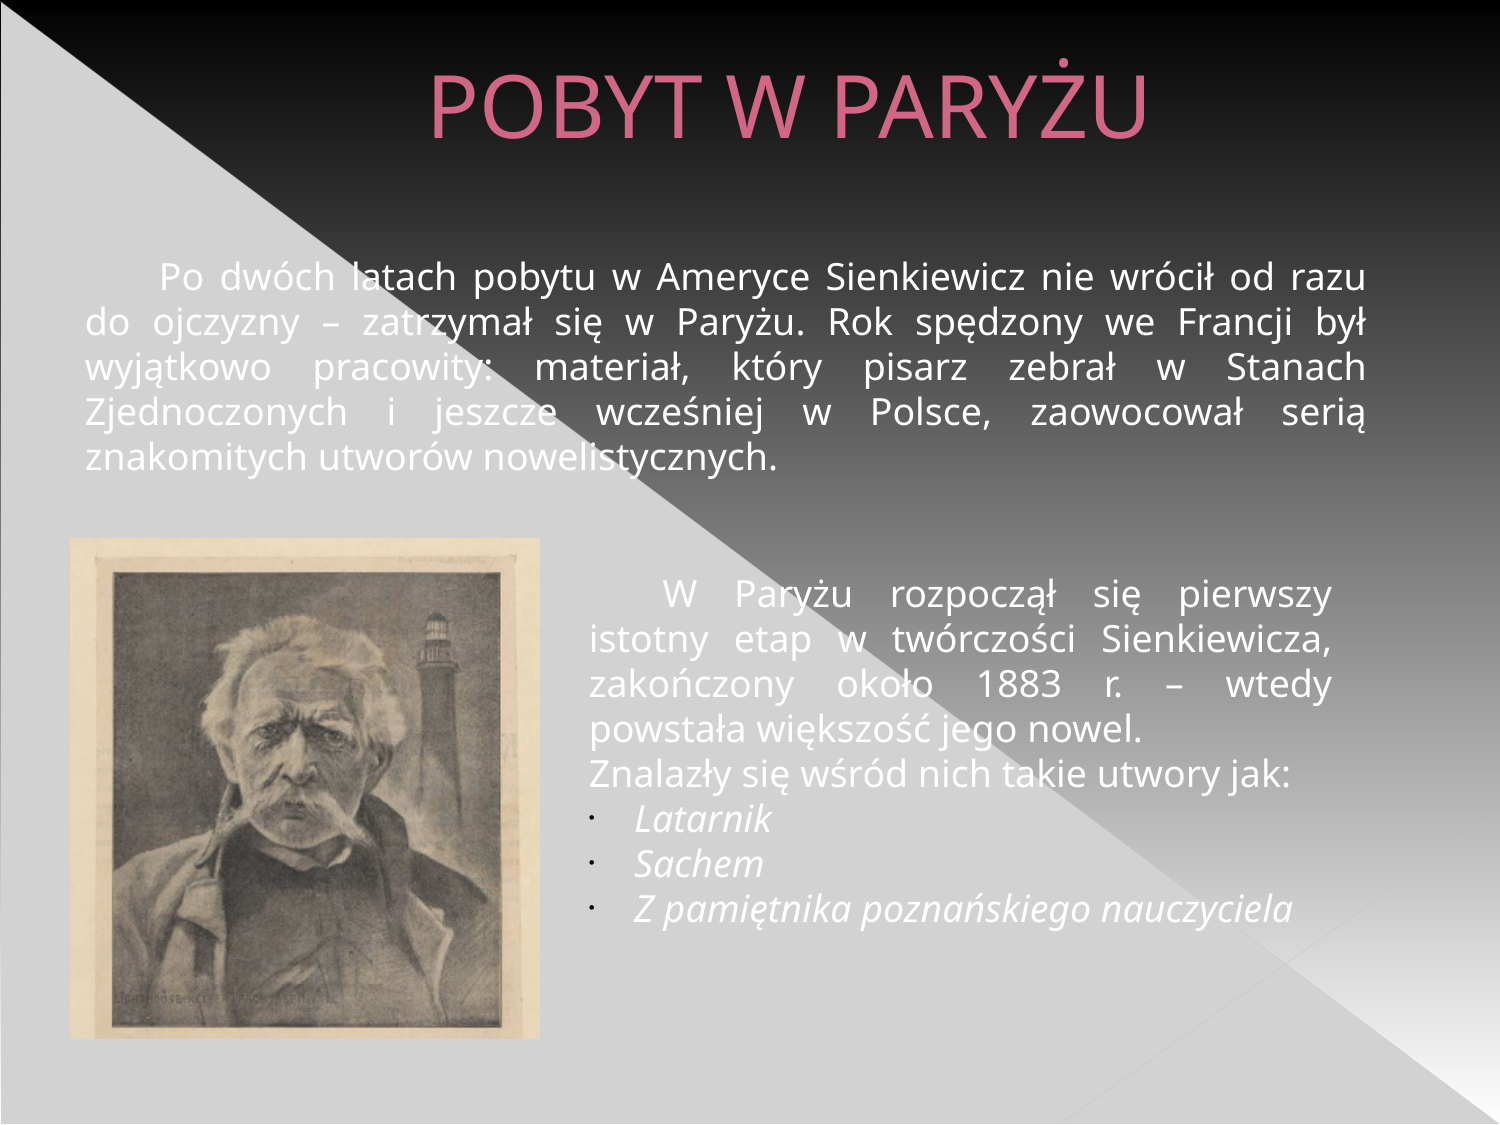

# POBYT W PARYŻU
	Po dwóch latach pobytu w Ameryce Sienkiewicz nie wrócił od razu do ojczyzny – zatrzymał się w Paryżu. Rok spędzony we Francji był wyjątkowo pracowity: materiał, który pisarz zebrał w Stanach Zjednoczonych i jeszcze wcześniej w Polsce, zaowocował serią znakomitych utworów nowelistycznych.
	W Paryżu rozpoczął się pierwszy istotny etap w twórczości Sienkiewicza, zakończony około 1883 r. – wtedy powstała większość jego nowel.
Znalazły się wśród nich takie utwory jak:
 Latarnik
 Sachem
 Z pamiętnika poznańskiego nauczyciela